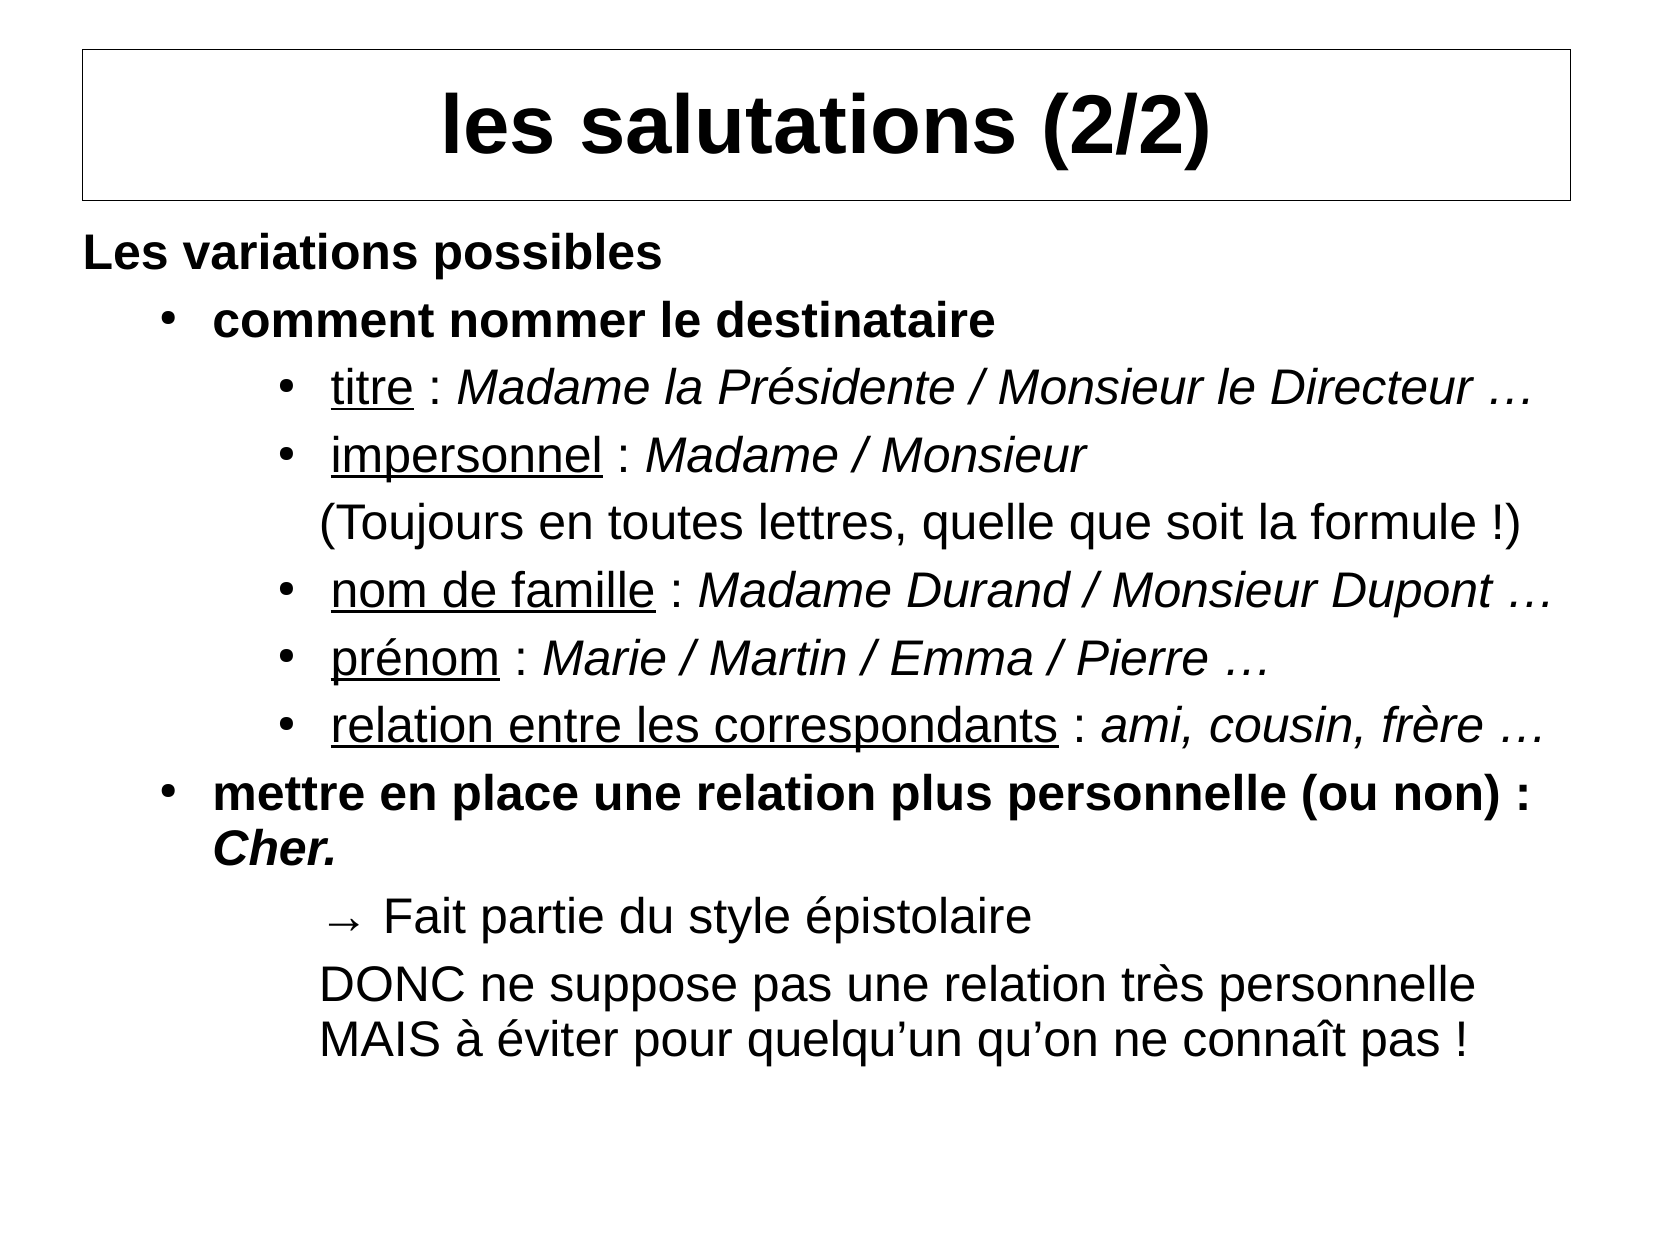

# les salutations (2/2)
Les variations possibles
comment nommer le destinataire
titre : Madame la Présidente / Monsieur le Directeur …
impersonnel : Madame / Monsieur
(Toujours en toutes lettres, quelle que soit la formule !)
nom de famille : Madame Durand / Monsieur Dupont …
prénom : Marie / Martin / Emma / Pierre …
relation entre les correspondants : ami, cousin, frère …
mettre en place une relation plus personnelle (ou non) : Cher.
→ Fait partie du style épistolaire
DONC ne suppose pas une relation très personnelle MAIS à éviter pour quelqu’un qu’on ne connaît pas !